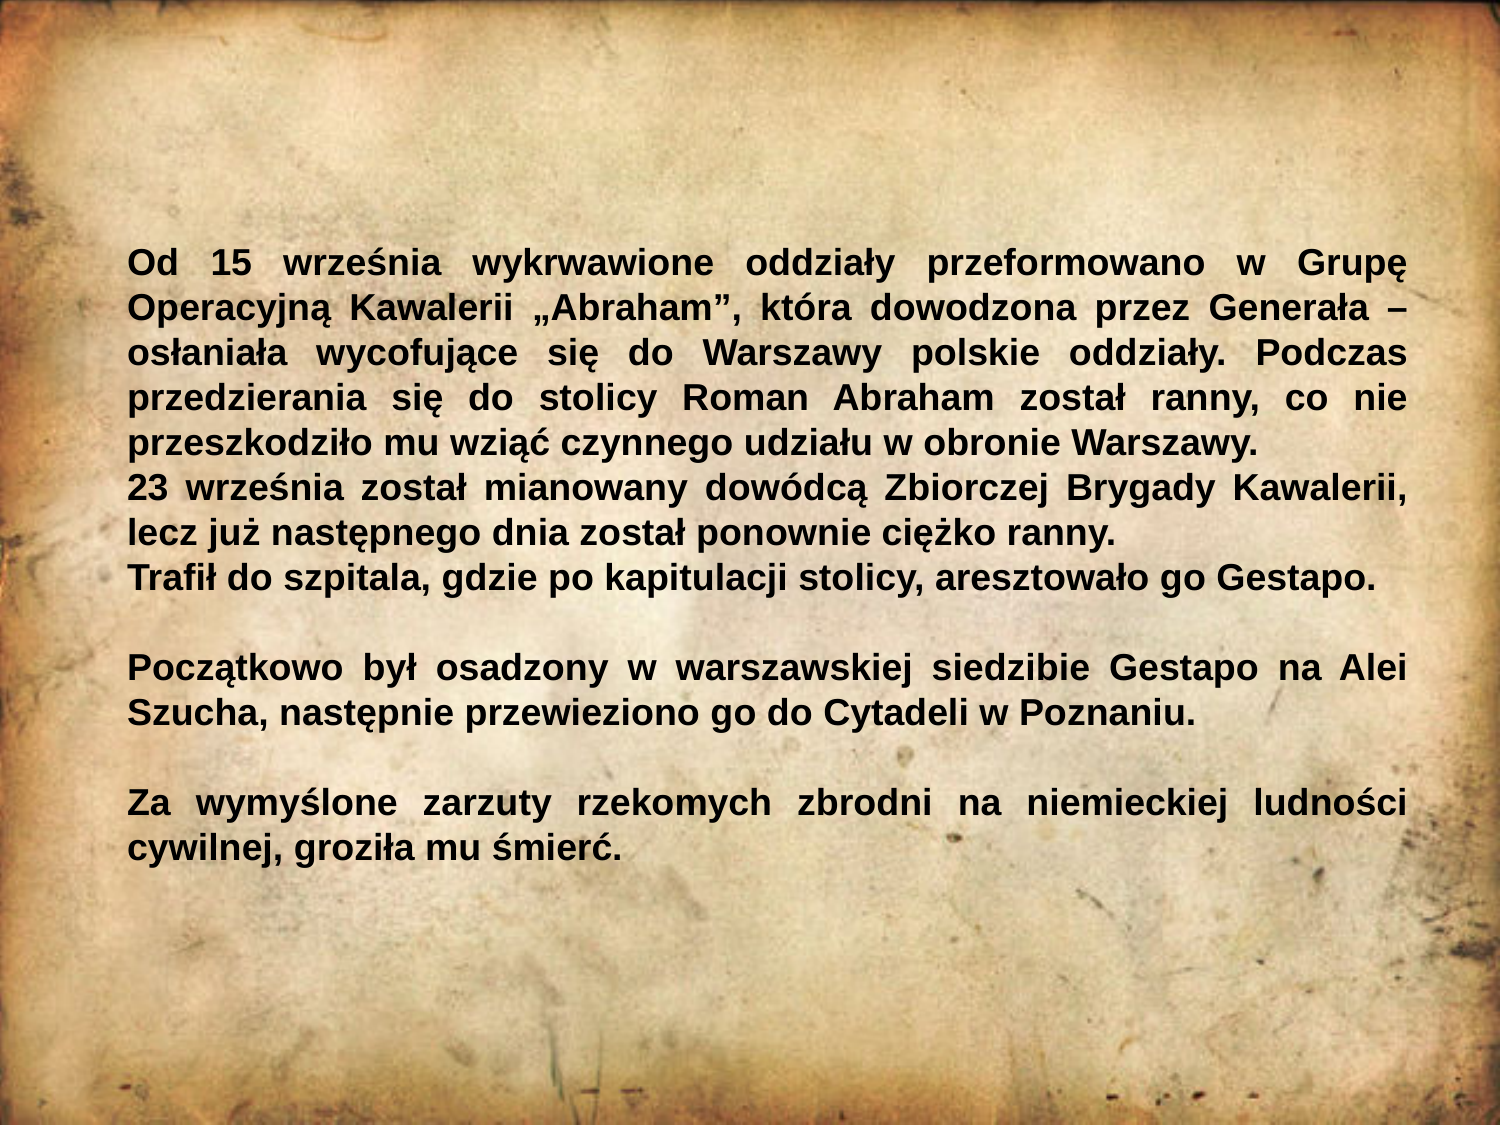

Od 15 września wykrwawione oddziały przeformowano w Grupę Operacyjną Kawalerii „Abraham”, która dowodzona przez Generała – osłaniała wycofujące się do Warszawy polskie oddziały. Podczas przedzierania się do stolicy Roman Abraham został ranny, co nie przeszkodziło mu wziąć czynnego udziału w obronie Warszawy.
23 września został mianowany dowódcą Zbiorczej Brygady Kawalerii, lecz już następnego dnia został ponownie ciężko ranny.
Trafił do szpitala, gdzie po kapitulacji stolicy, aresztowało go Gestapo.
Początkowo był osadzony w warszawskiej siedzibie Gestapo na Alei Szucha, następnie przewieziono go do Cytadeli w Poznaniu.
Za wymyślone zarzuty rzekomych zbrodni na niemieckiej ludności cywilnej, groziła mu śmierć.